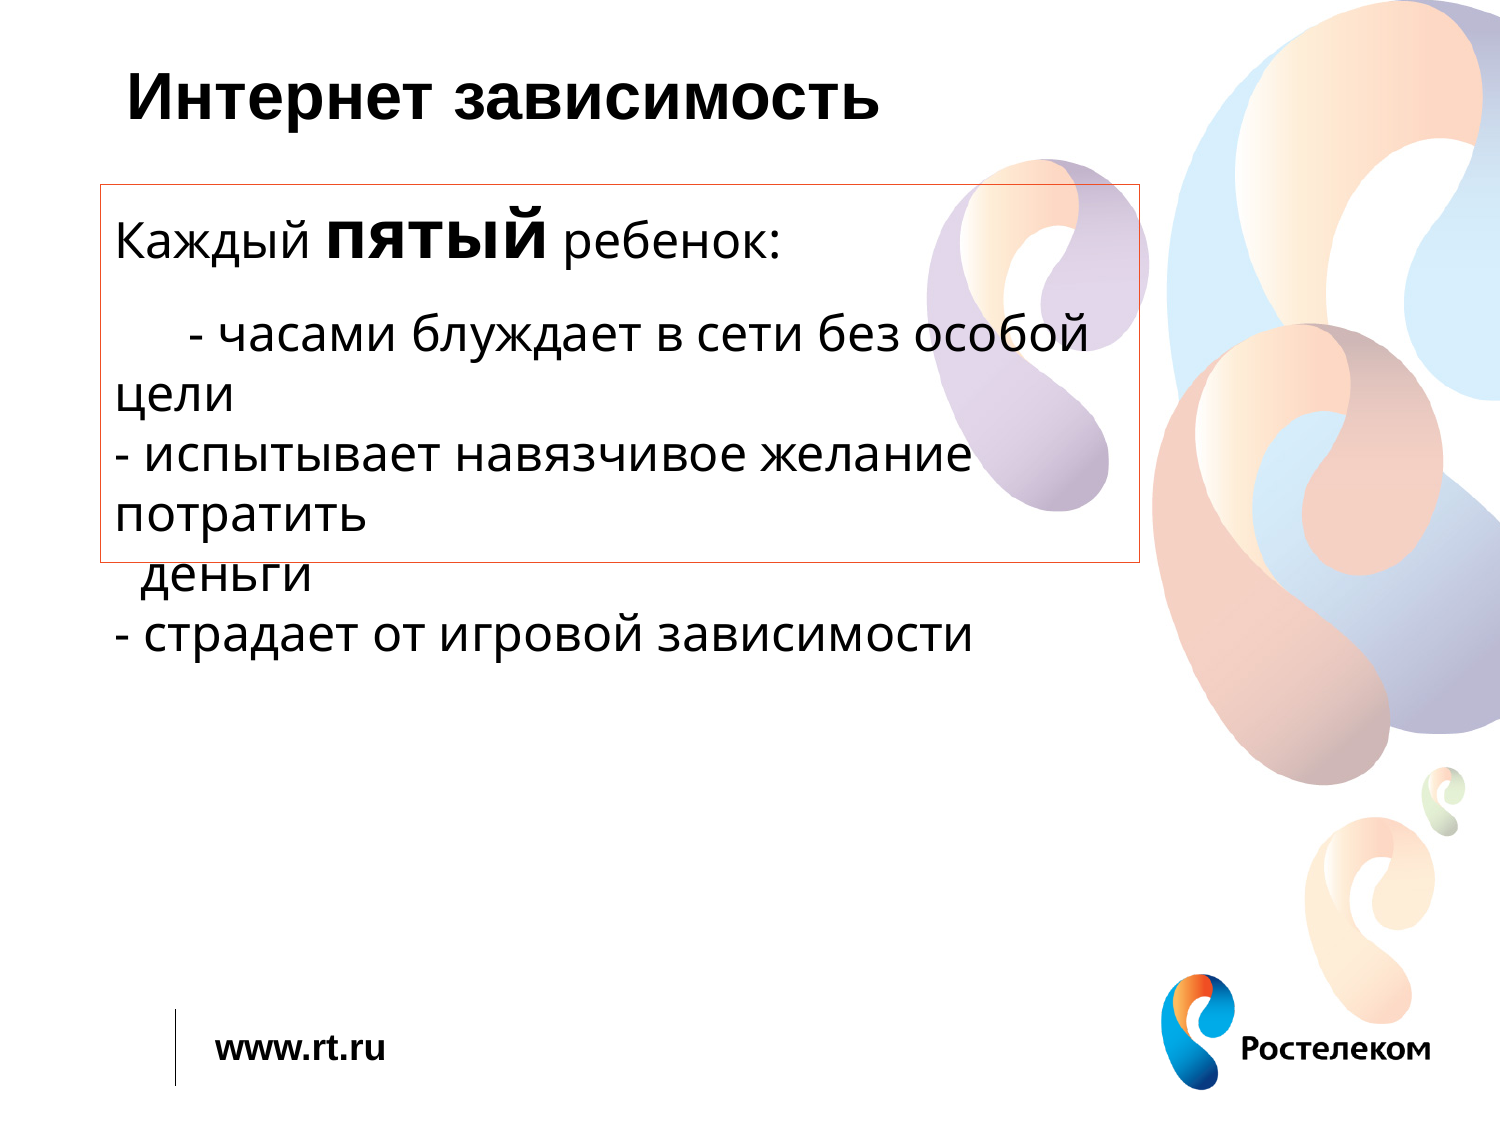

Интернет зависимость
# Каждый пятый ребенок:
 	- часами блуждает в сети без особой цели
- испытывает навязчивое желание потратить
 деньги
- страдает от игровой зависимости